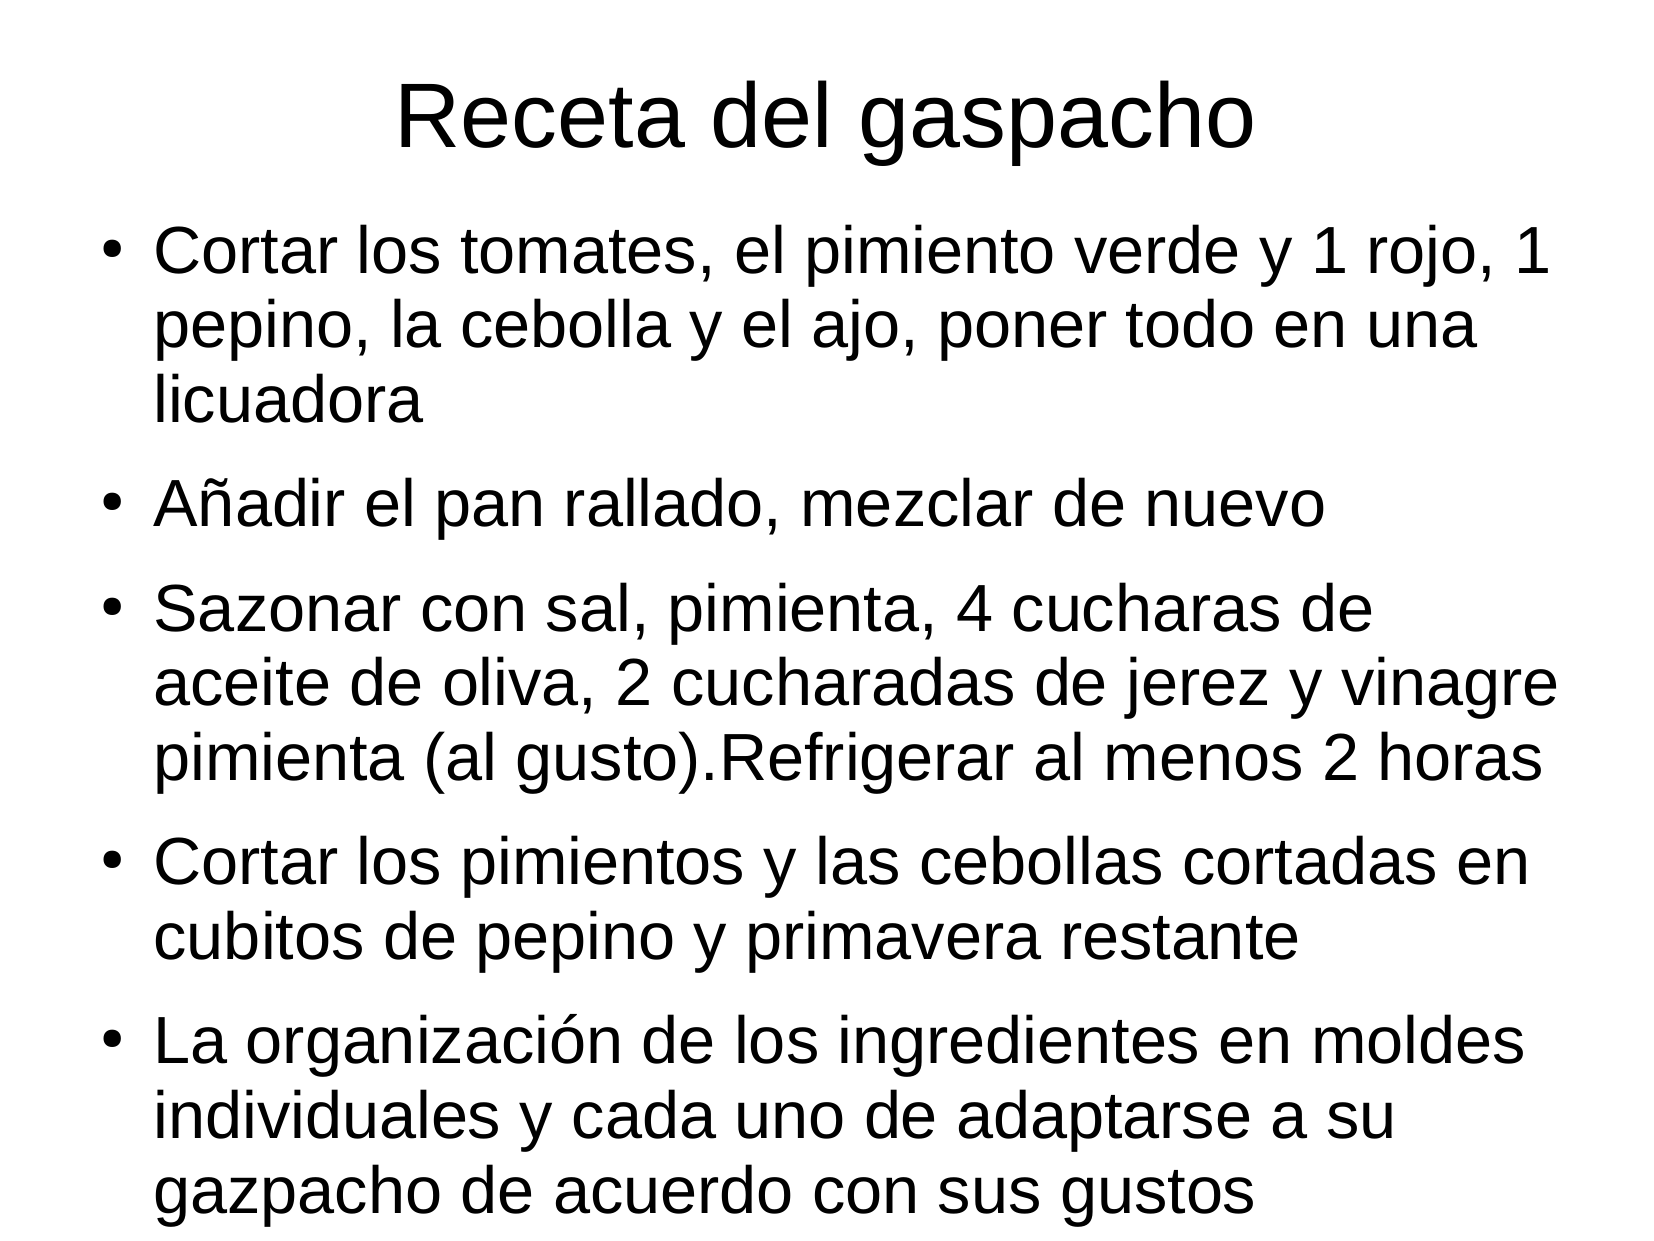

# Receta del gaspacho
Cortar los tomates, el pimiento verde y 1 rojo, 1 pepino, la cebolla y el ajo, poner todo en una licuadora
Añadir el pan rallado, mezclar de nuevo
Sazonar con sal, pimienta, 4 cucharas de aceite de oliva, 2 cucharadas de jerez y vinagre pimienta (al gusto).Refrigerar al menos 2 horas
Cortar los pimientos y las cebollas cortadas en cubitos de pepino y primavera restante
La organización de los ingredientes en moldes individuales y cada uno de adaptarse a su gazpacho de acuerdo con sus gustos